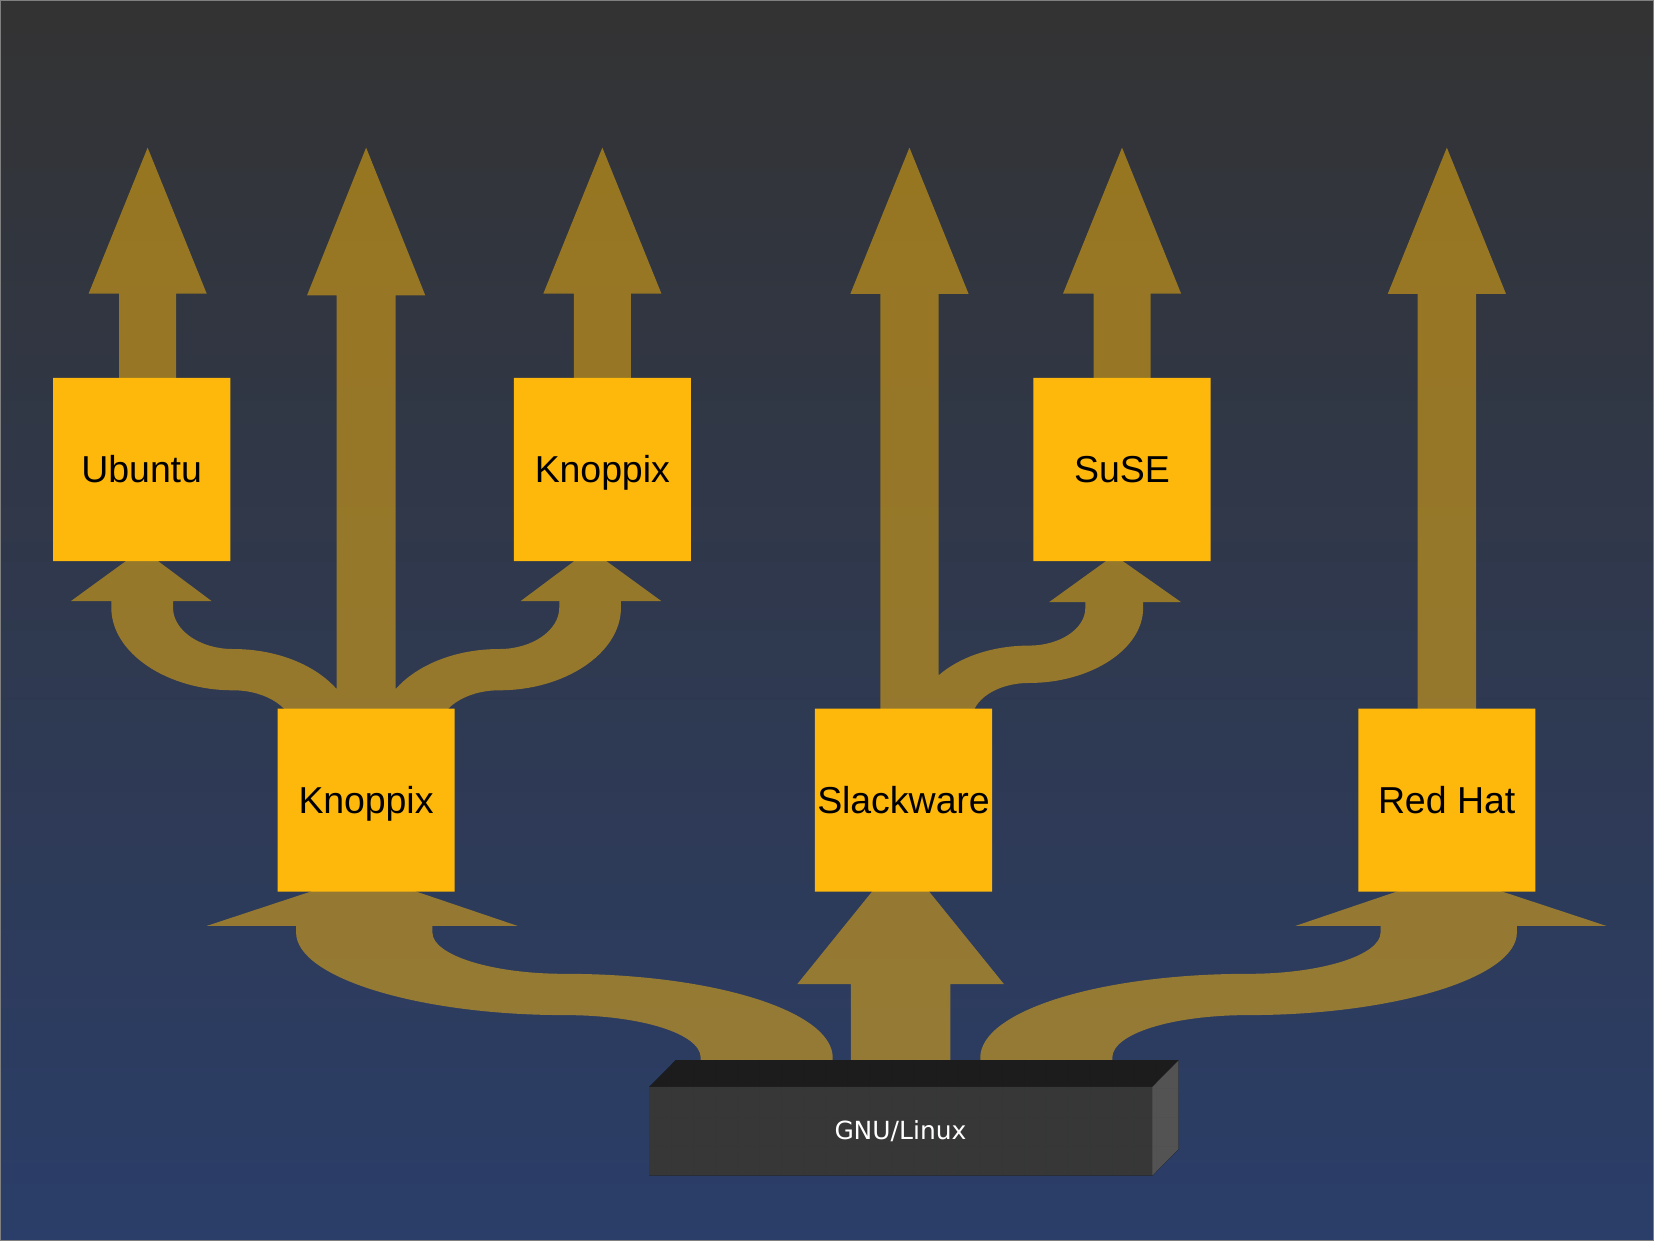

Ubuntu
Knoppix
SuSE
Knoppix
Slackware
Red Hat
GNU/Linux